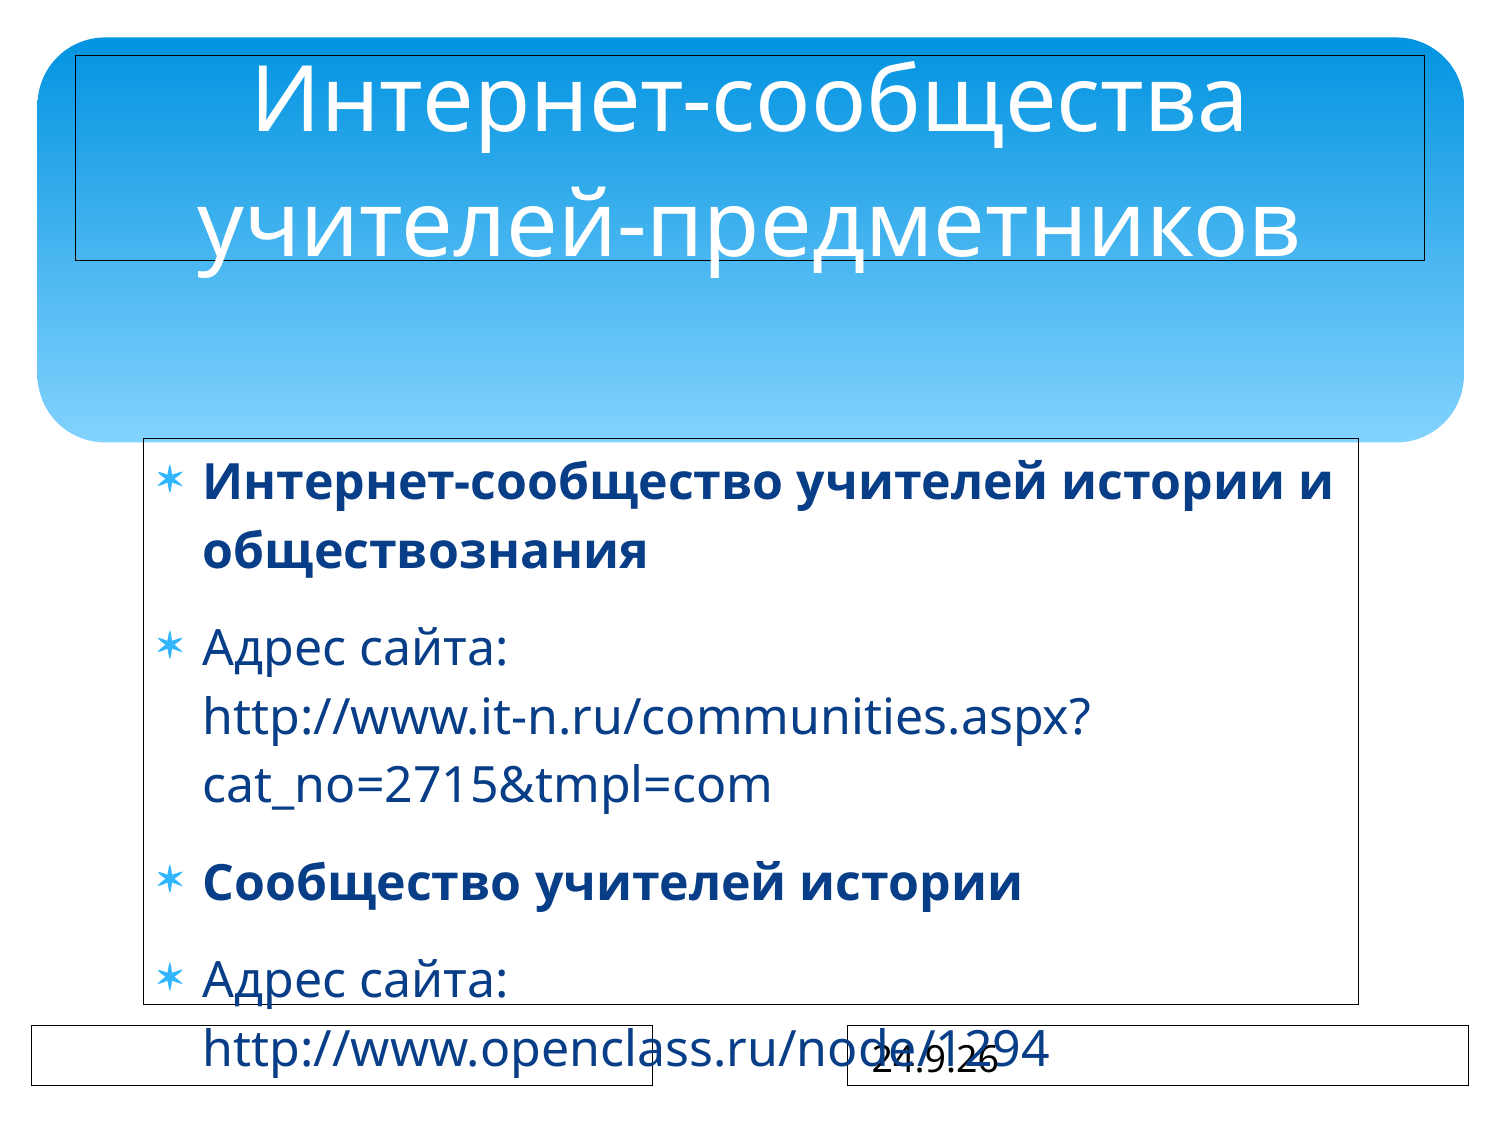

Интернет-сообщества учителей-предметников
# Интернет-сообщество учителей истории и обществознания
Адрес сайта: http://www.it-n.ru/communities.aspx?cat_no=2715&tmpl=com
Сообщество учителей истории
Адрес сайта: http://www.openclass.ru/node/1294